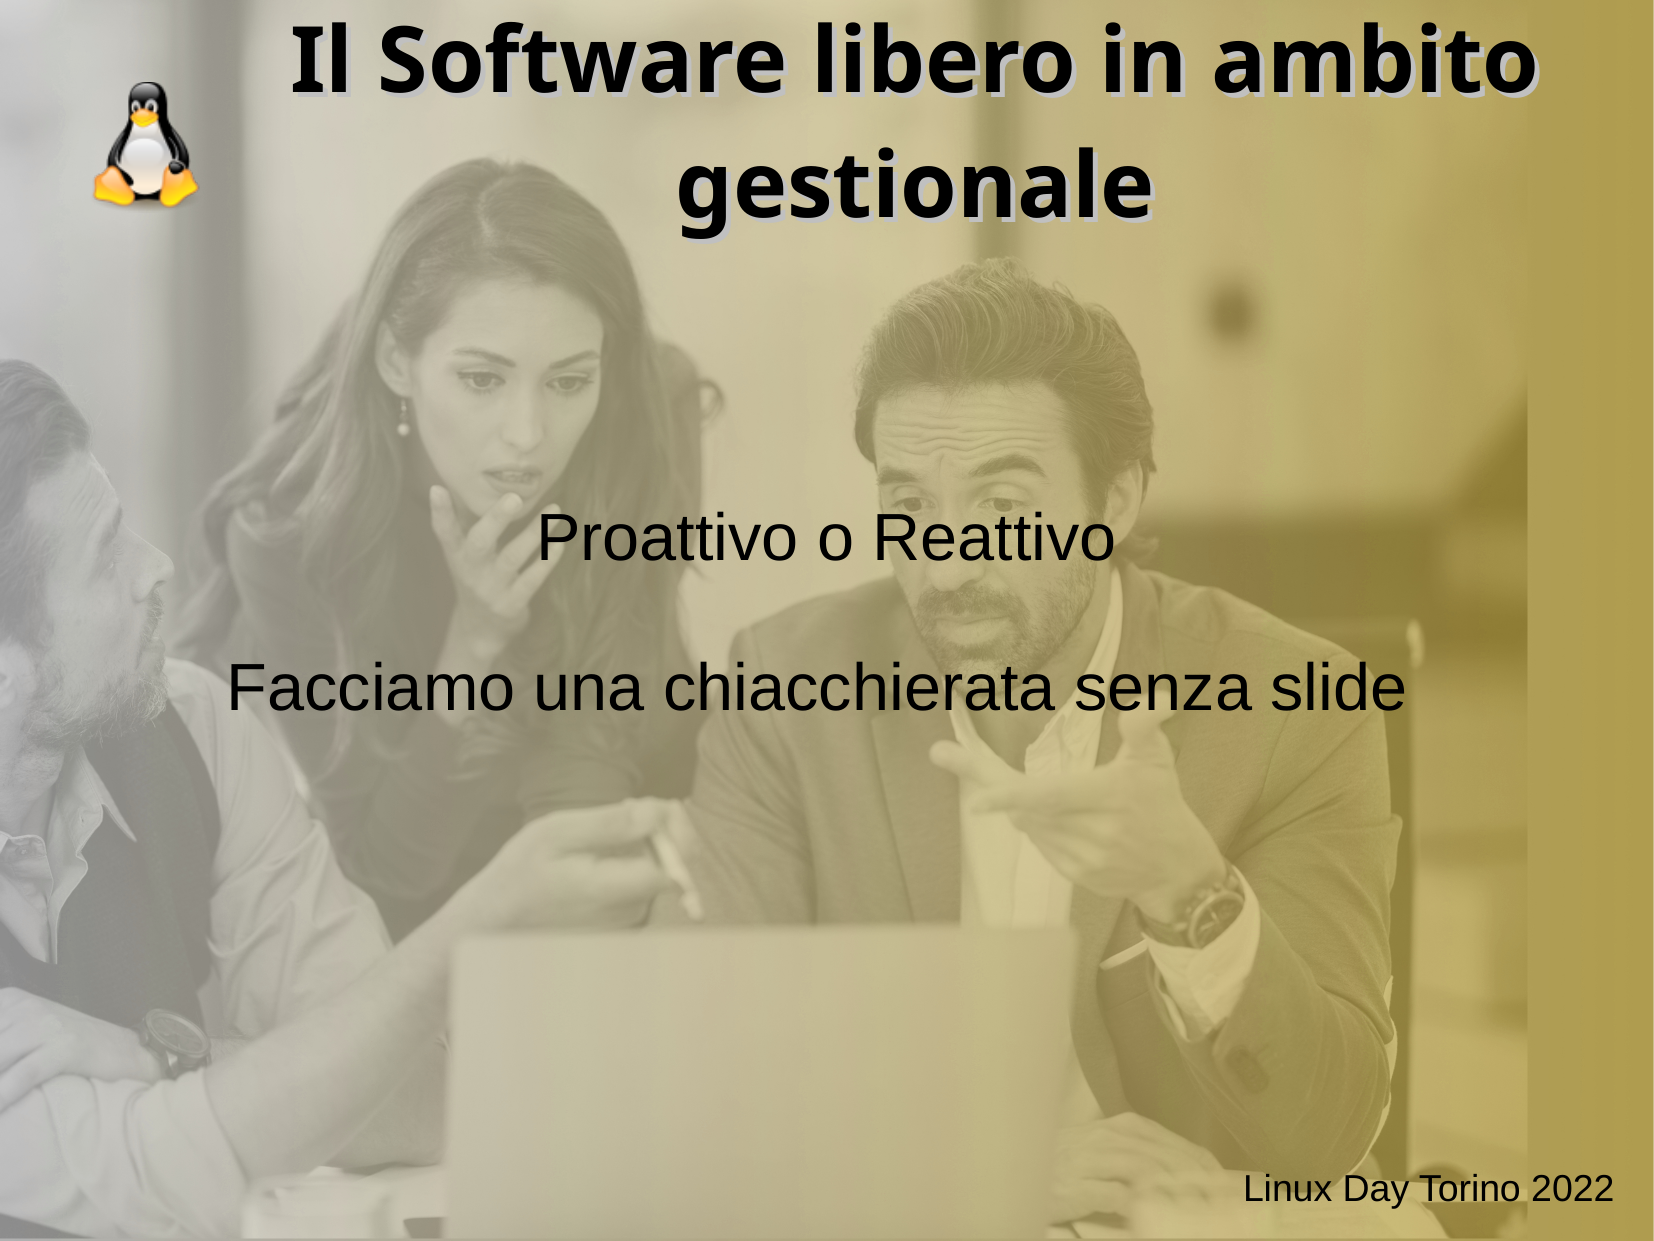

# Il Software libero in ambito gestionale
Proattivo o Reattivo
Facciamo una chiacchierata senza slide
Linux Day Torino 2022